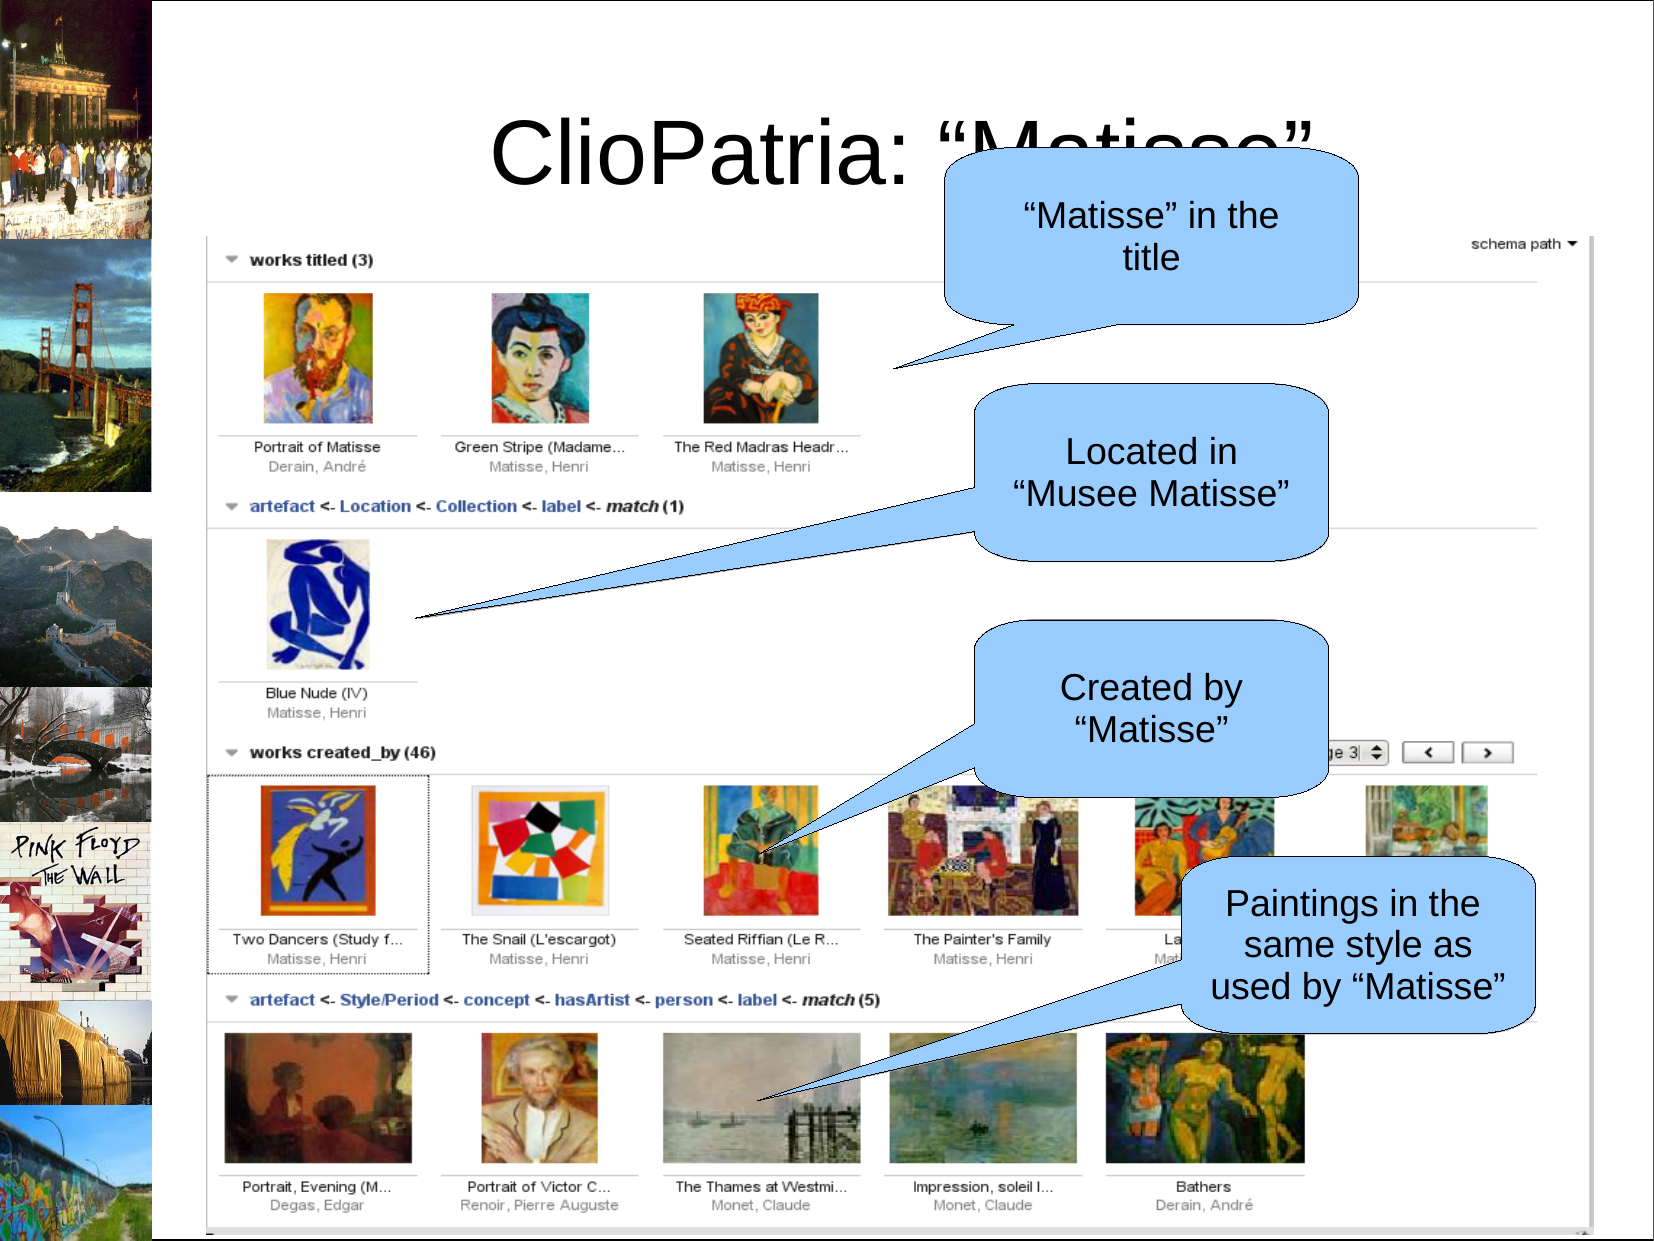

# ClioPatria: “Matisse”
“Matisse” in the
title
Located in
“Musee Matisse”
Created by
“Matisse”
Paintings in the
same style as
used by “Matisse”